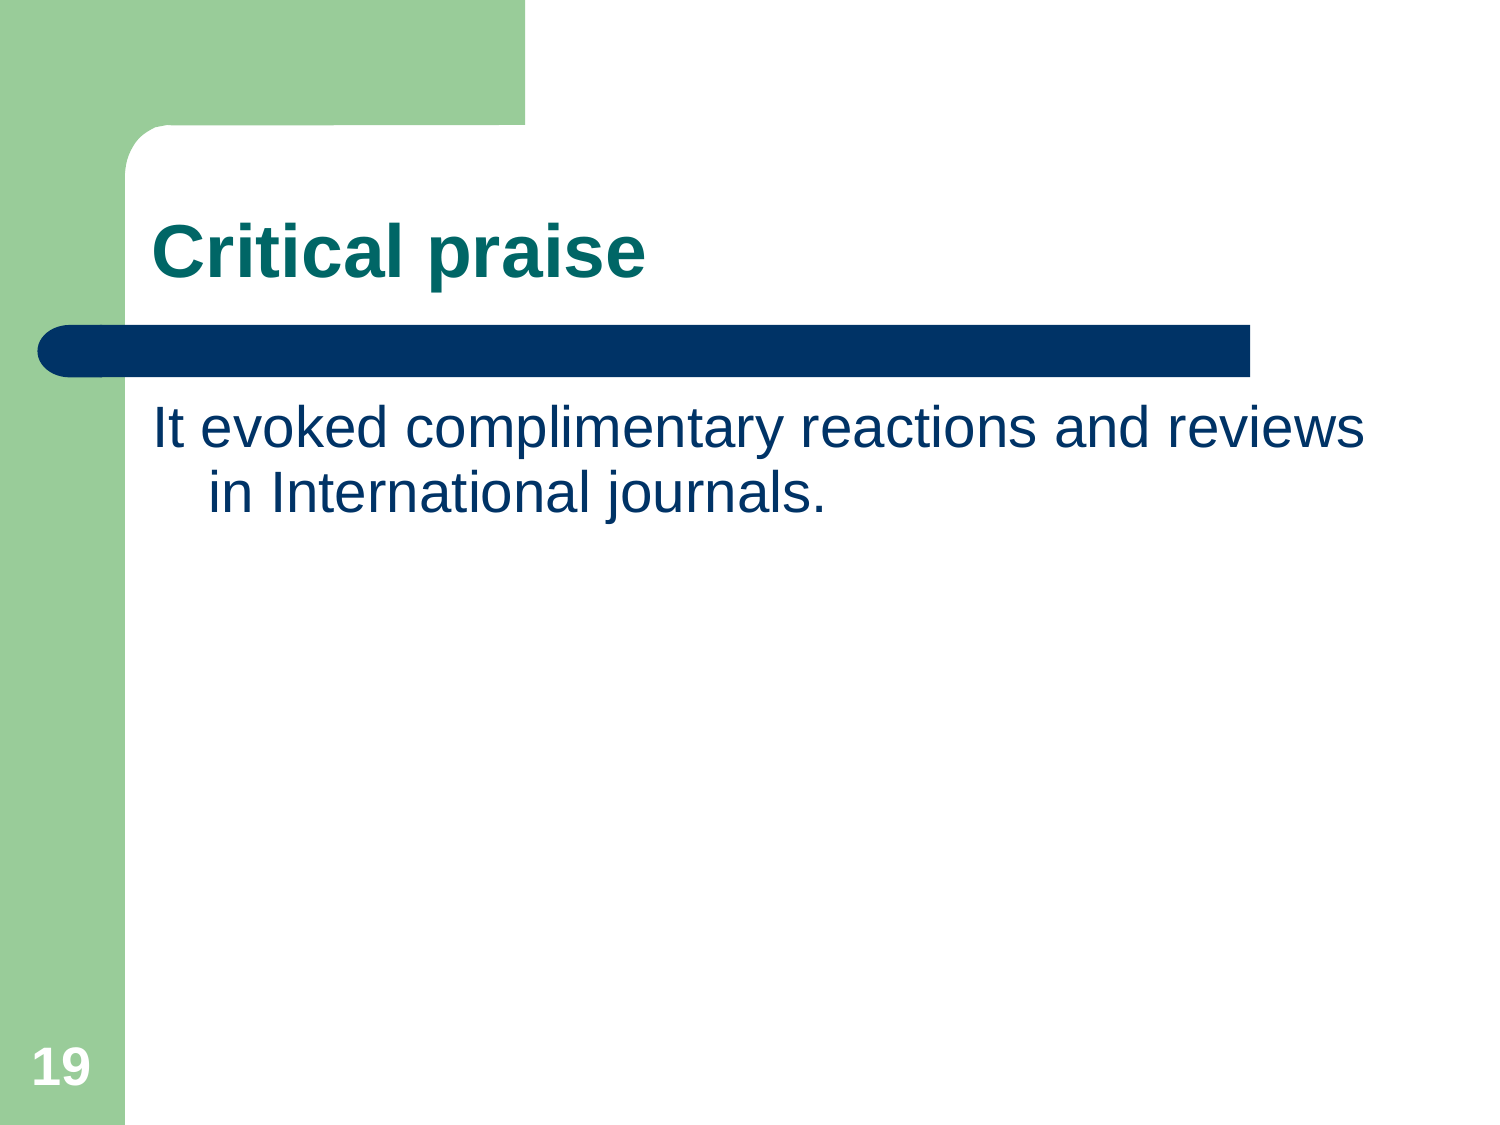

# Critical praise
It evoked complimentary reactions and reviews in International journals.
19